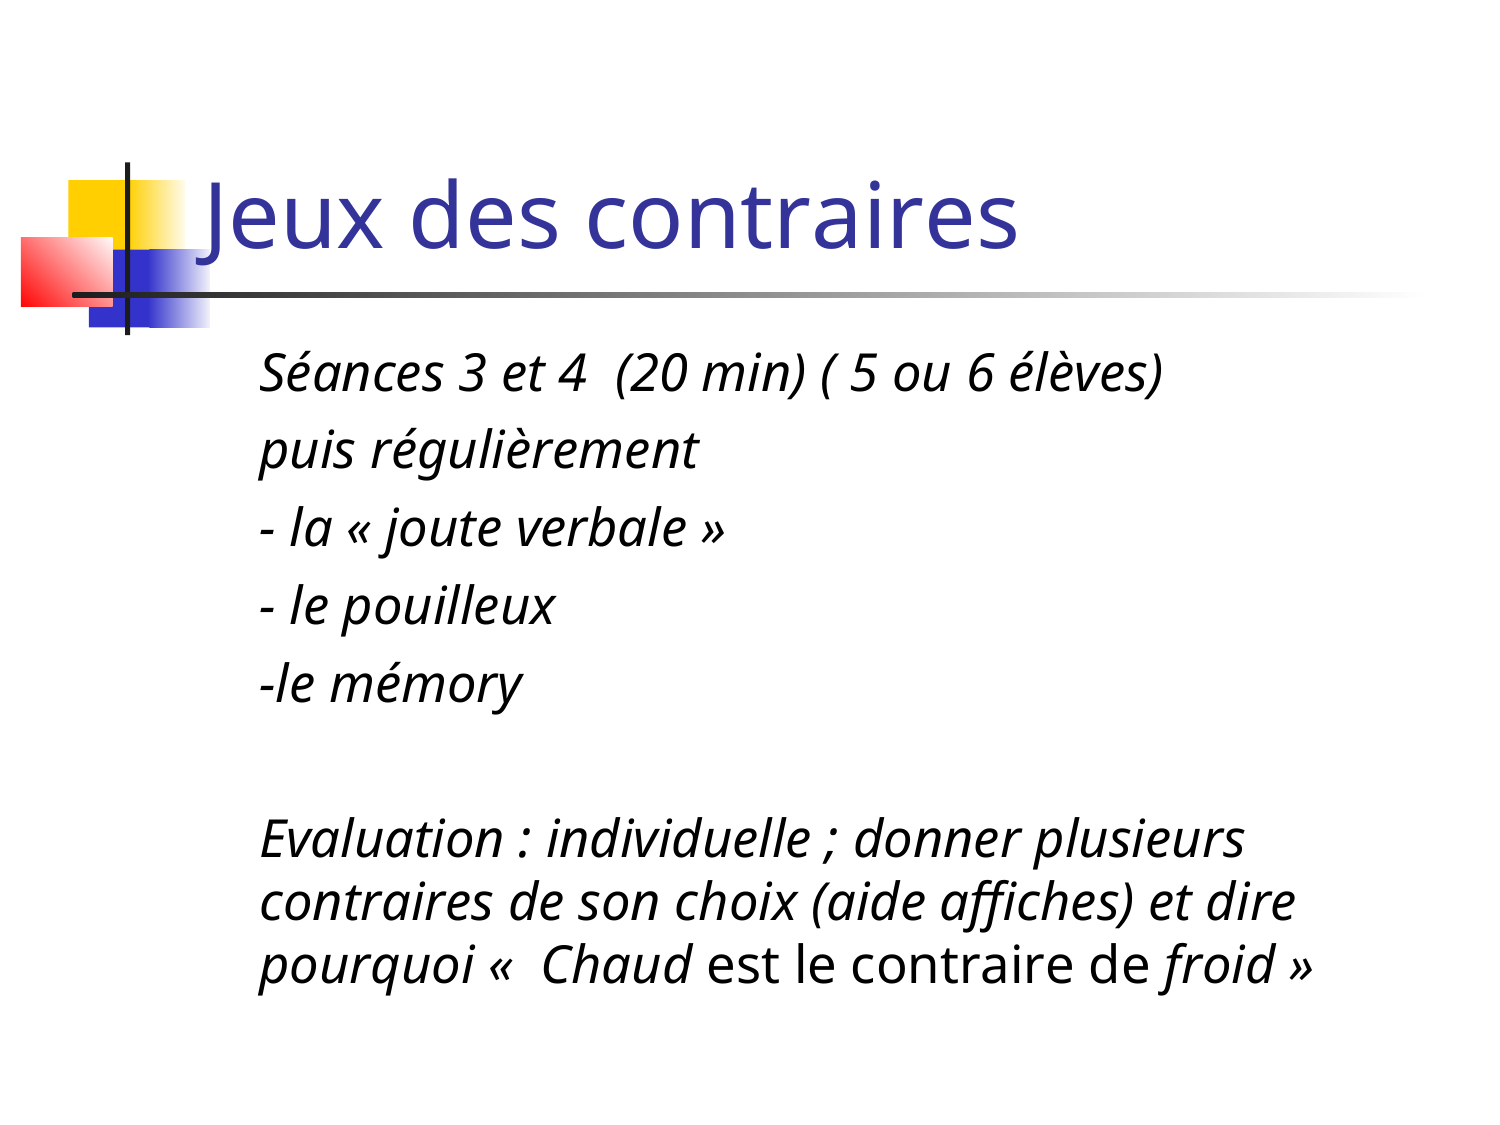

# Jeux des contraires
Séances 3 et 4 (20 min) ( 5 ou 6 élèves)
puis régulièrement
- la « joute verbale »
- le pouilleux
-le mémory
Evaluation : individuelle ; donner plusieurs contraires de son choix (aide affiches) et dire pourquoi «  Chaud est le contraire de froid »